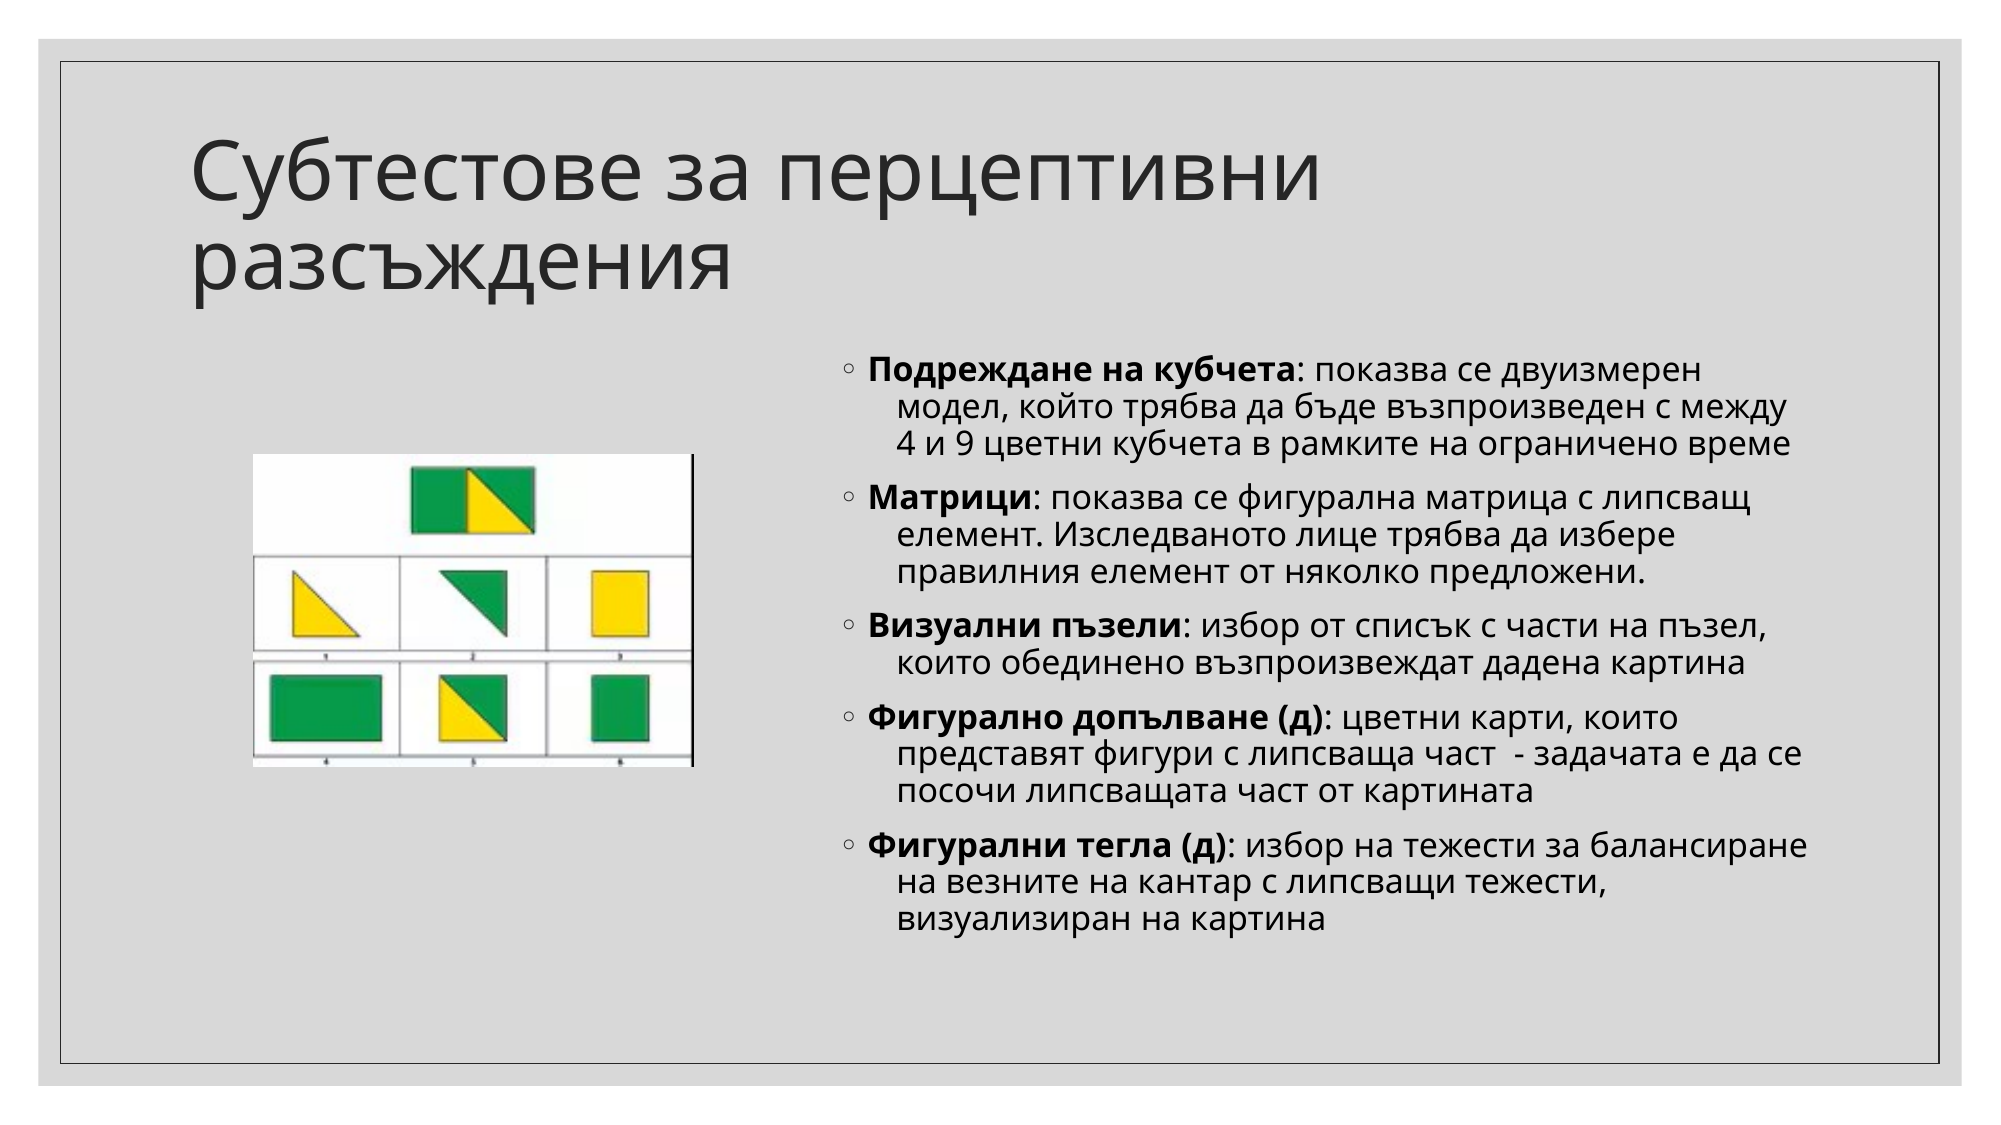

# Субтестове за перцептивни разсъждения
Подреждане на кубчета: показва се двуизмерен модел, който трябва да бъде възпроизведен с между 4 и 9 цветни кубчета в рамките на ограничено време
Матрици: показва се фигурална матрица с липсващ елемент. Изследваното лице трябва да избере правилния елемент от няколко предложени.
Визуални пъзели: избор от списък с части на пъзел, които обединено възпроизвеждат дадена картина
Фигурално допълване (д): цветни карти, които представят фигури с липсваща част - задачата е да се посочи липсващата част от картината
Фигурални тегла (д): избор на тежести за балансиране на везните на кантар с липсващи тежести, визуализиран на картина